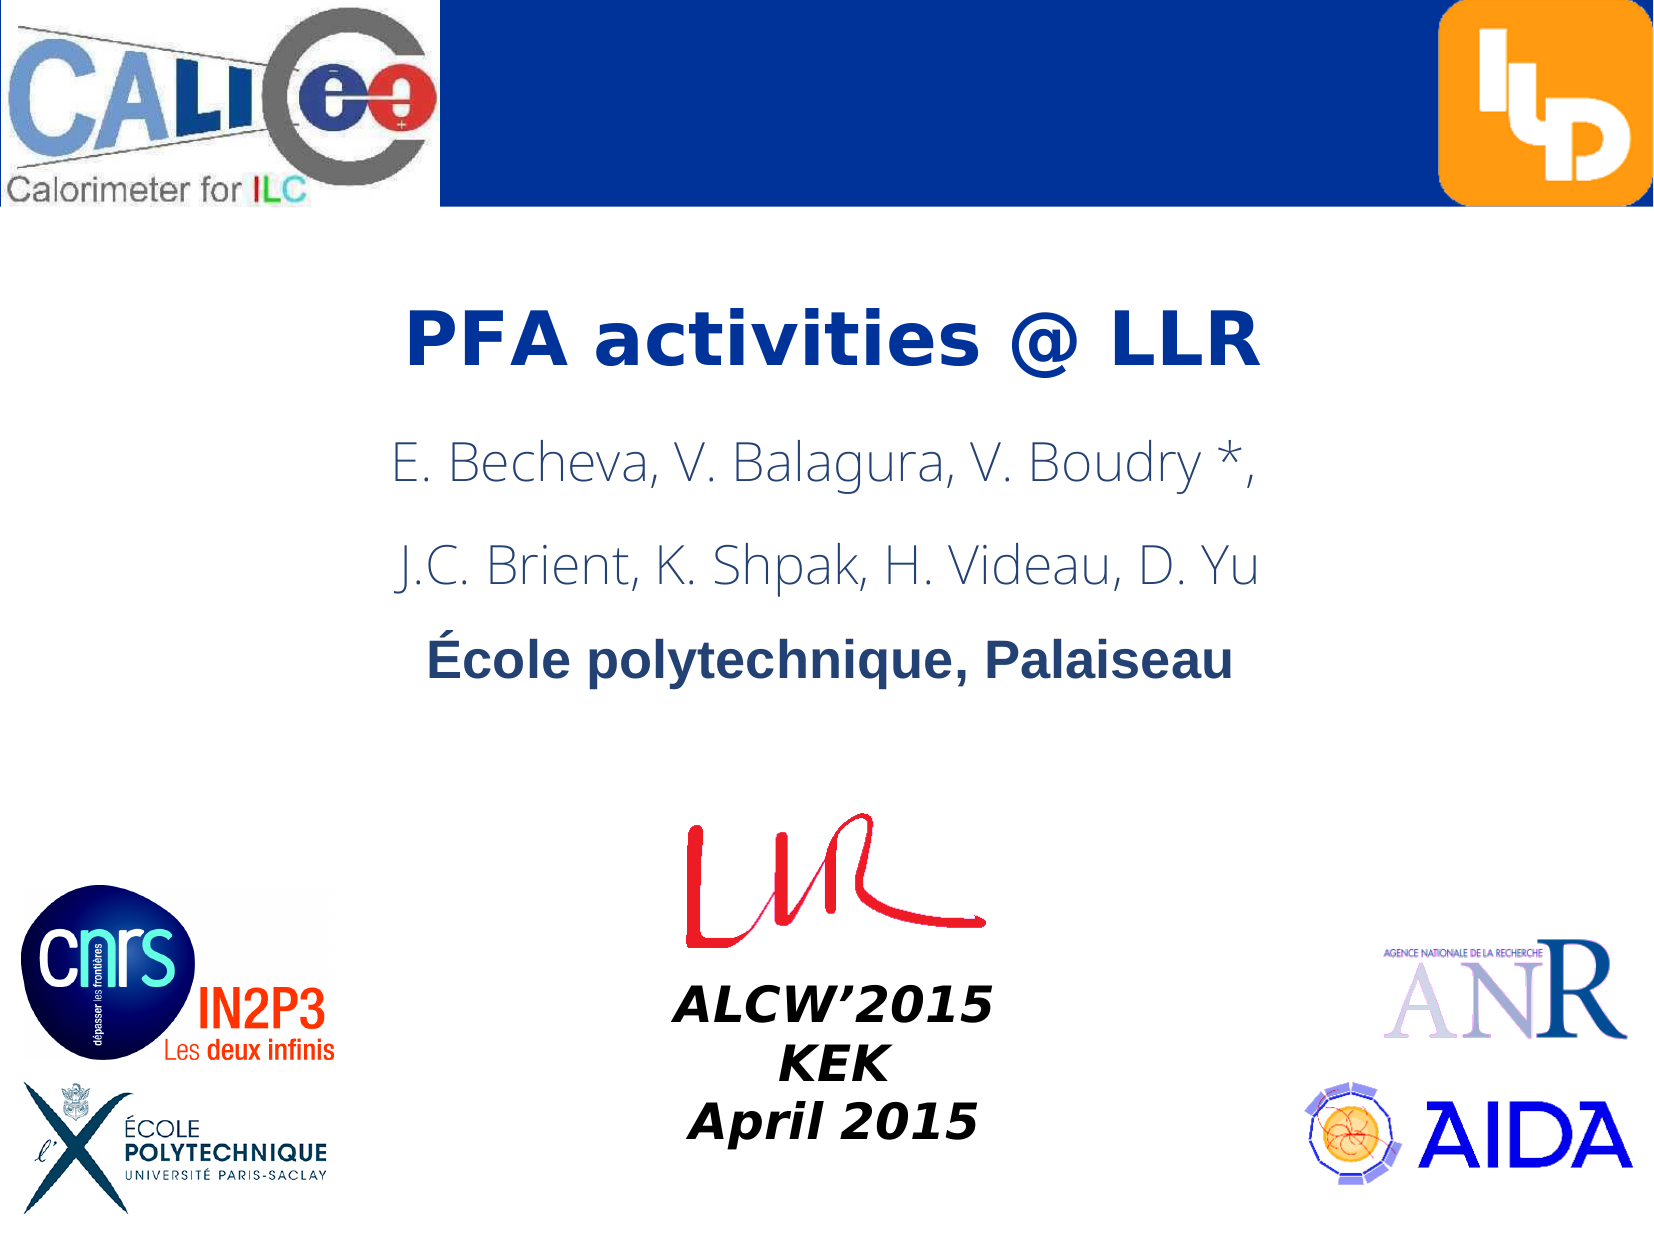

PFA activities @ LLR
E. Becheva, V. Balagura, V. Boudry *,
J.C. Brient, K. Shpak, H. Videau, D. Yu
École polytechnique, Palaiseau
# ALCW’2015
KEK
April 2015